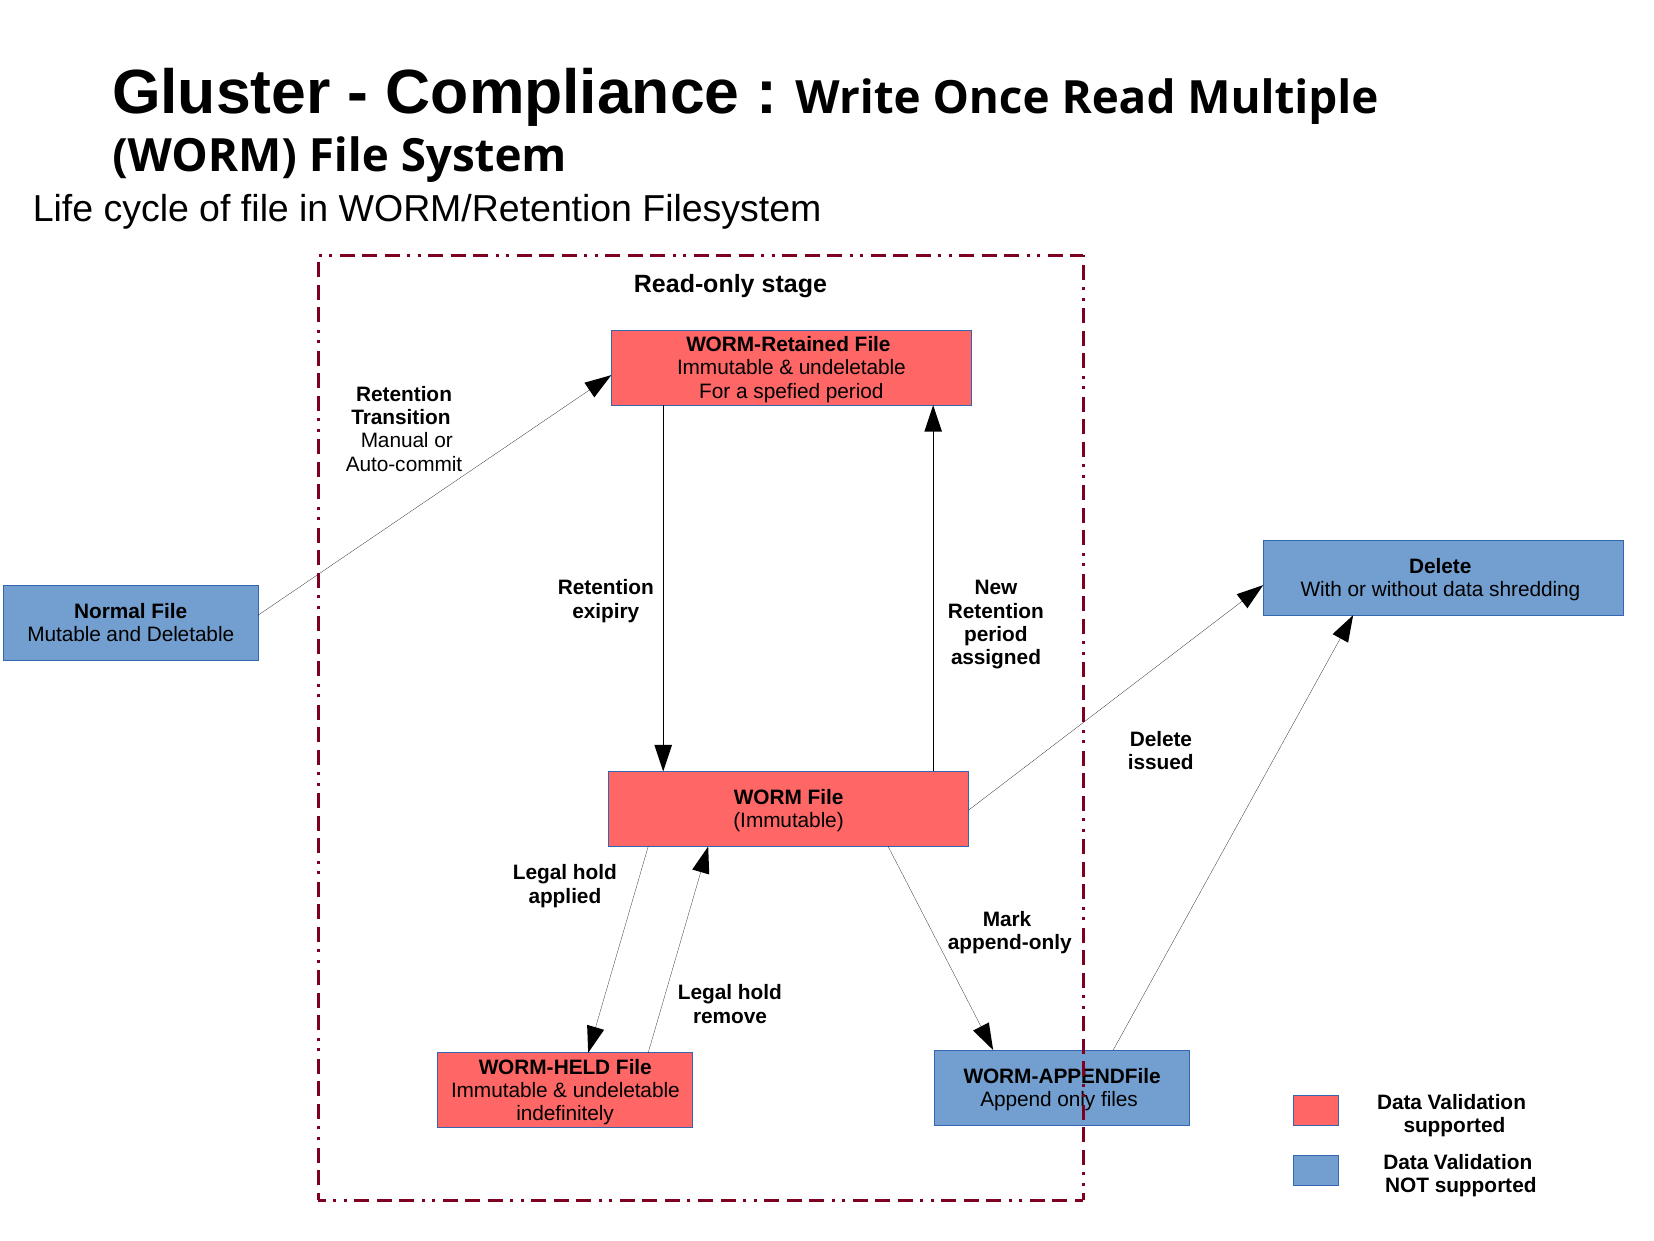

Gluster - Compliance : Write Once Read Multiple (WORM) File System
Life cycle of file in WORM/Retention Filesystem
Read-only stage
WORM-Retained File
Immutable & undeletable
For a spefied period
Retention Transition
 Manual or Auto-commit
Delete
With or without data shredding
Retention exipiry
New Retention period assigned
Normal File
Mutable and Deletable
Delete issued
WORM File
(Immutable)
Legal hold applied
Mark
append-only
Legal hold remove
WORM-APPENDFile
Append only files
WORM-HELD File
Immutable & undeletable
 indefinitely
Data Validation
 supported
Data Validation
NOT supported